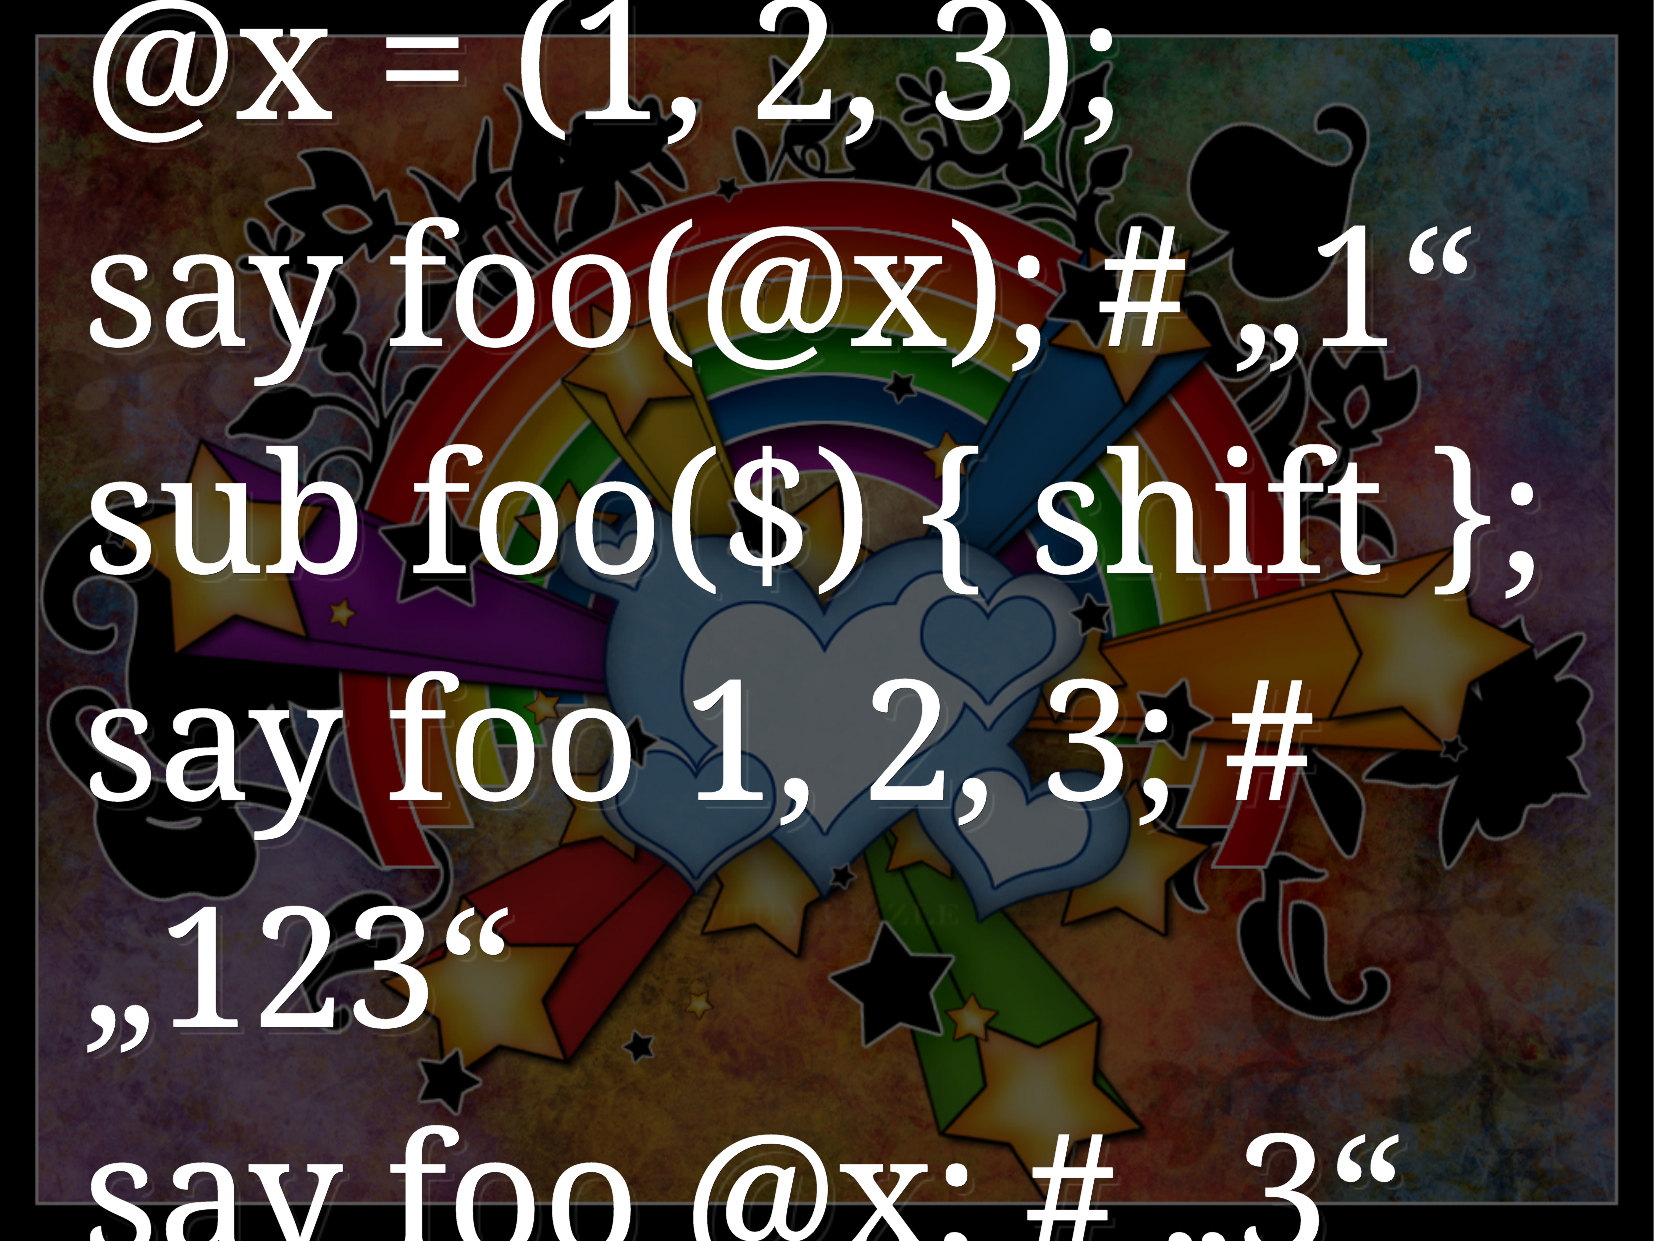

@x = (1, 2, 3);
say foo(@x); # „1“
sub foo($) { shift };
say foo 1, 2, 3; # „123“
say foo @x; # „3“
#